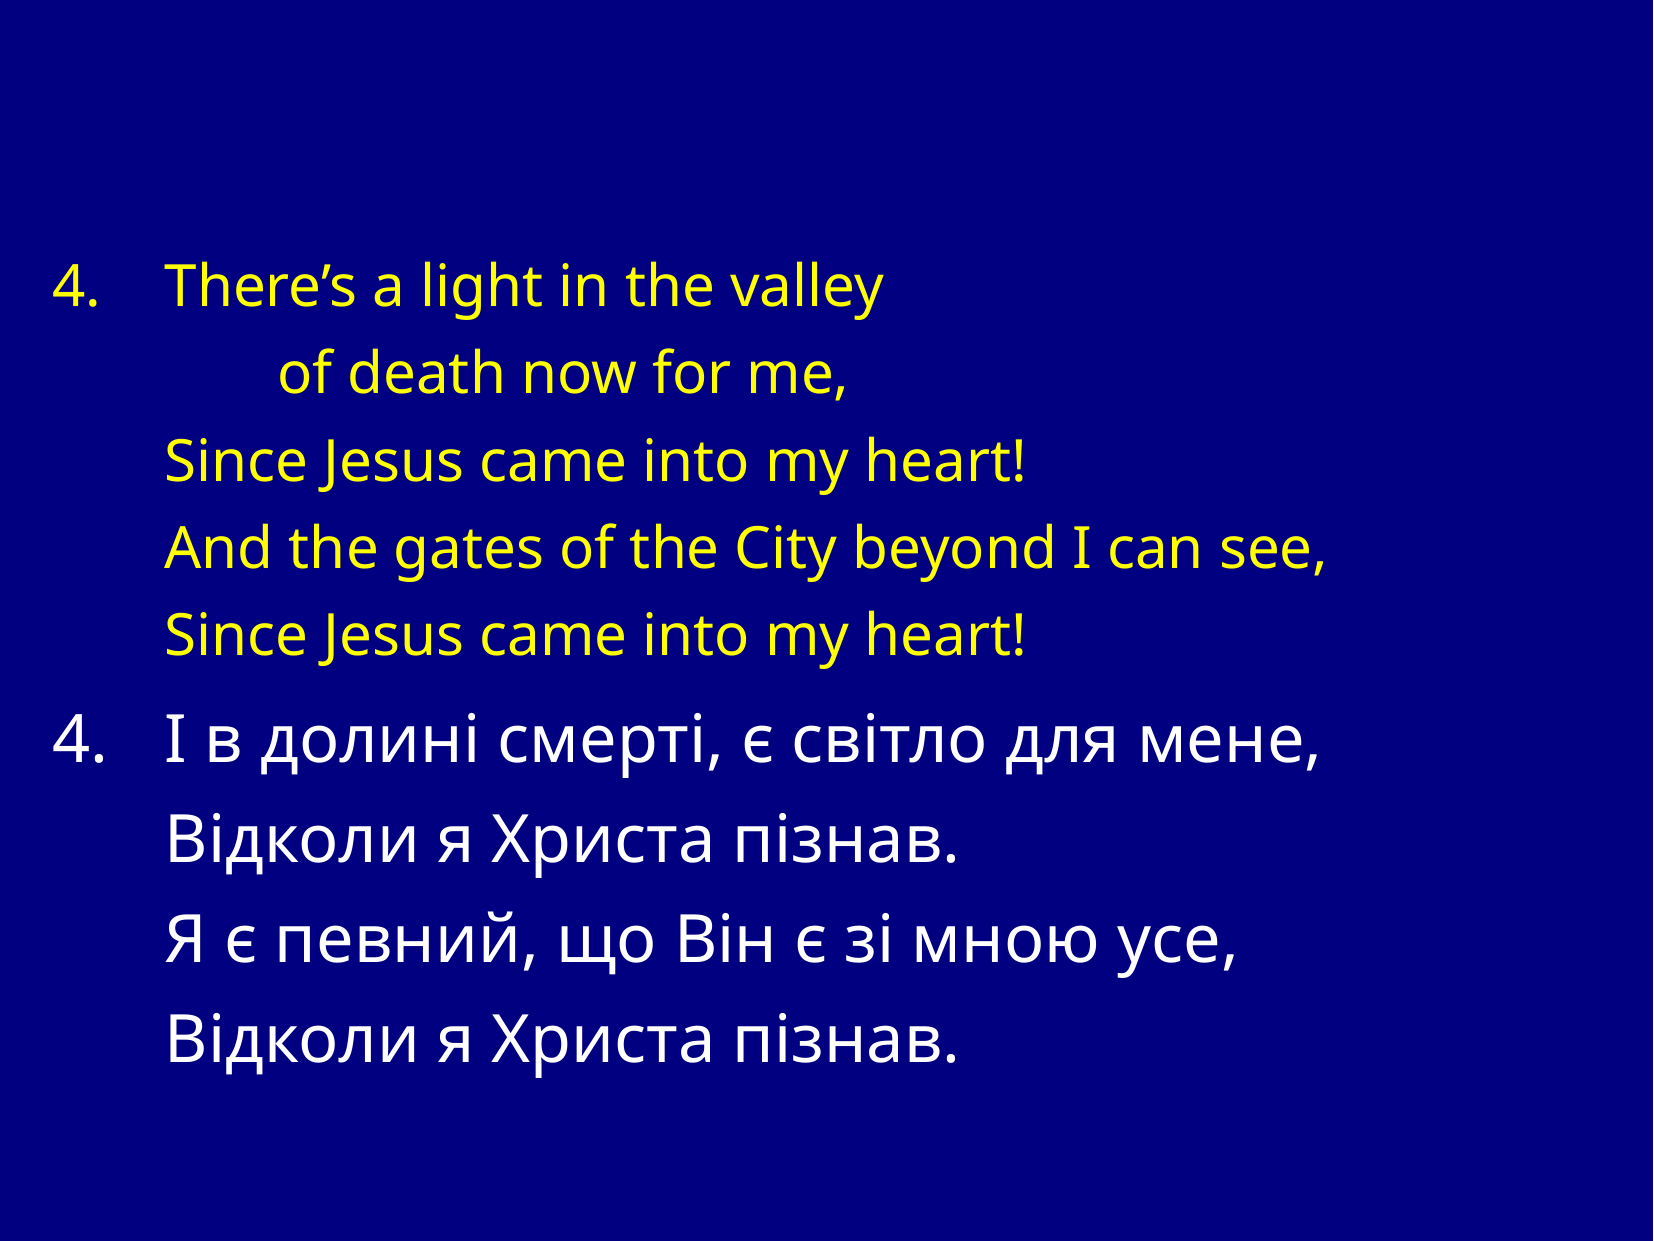

4.	There’s a light in the valley
		of death now for me,
	Since Jesus came into my heart!
	And the gates of the City beyond I can see,
	Since Jesus came into my heart!
4.	І в долині смерті, є світло для мене,
	Відколи я Христа пізнав.
	Я є певний, що Він є зі мною усе,
	Відколи я Христа пізнав.